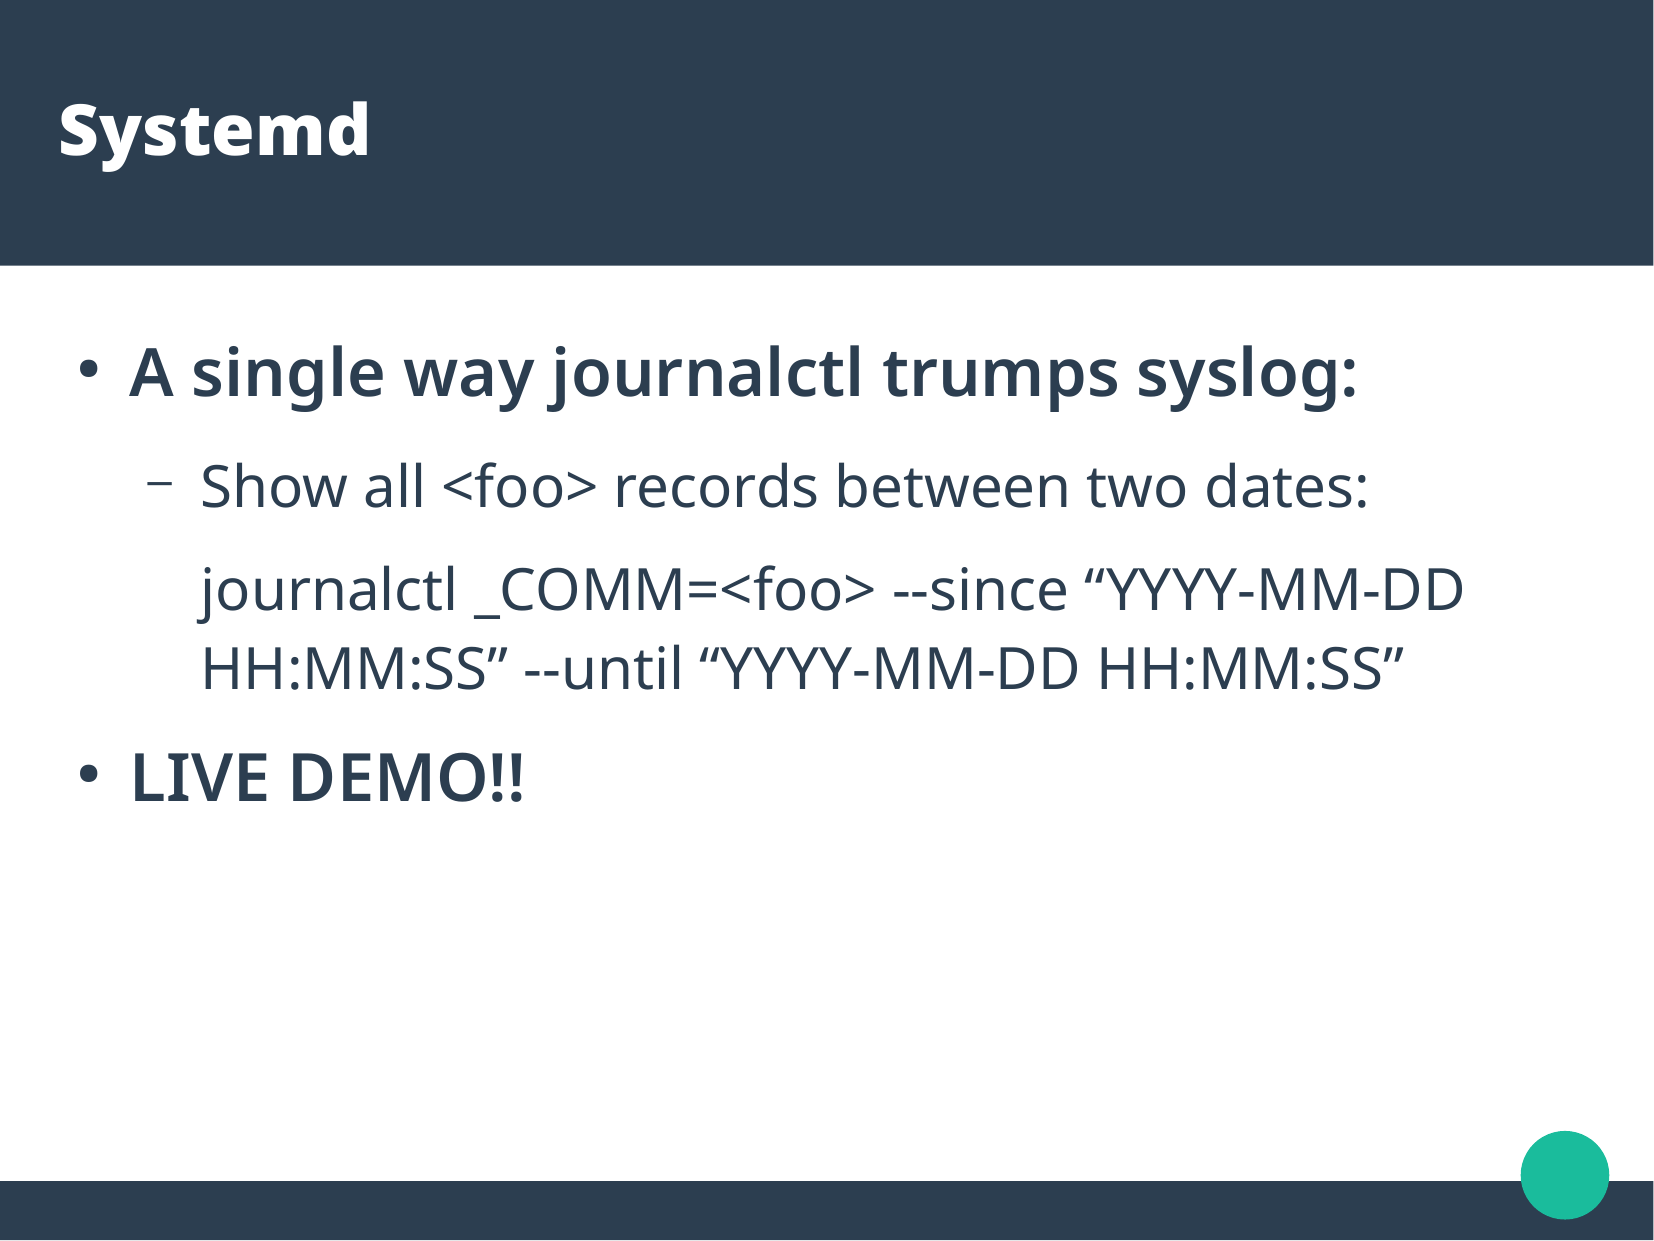

# Systemd
A single way journalctl trumps syslog:
Show all <foo> records between two dates:
journalctl _COMM=<foo> --since “YYYY-MM-DD HH:MM:SS” --until “YYYY-MM-DD HH:MM:SS”
LIVE DEMO!!